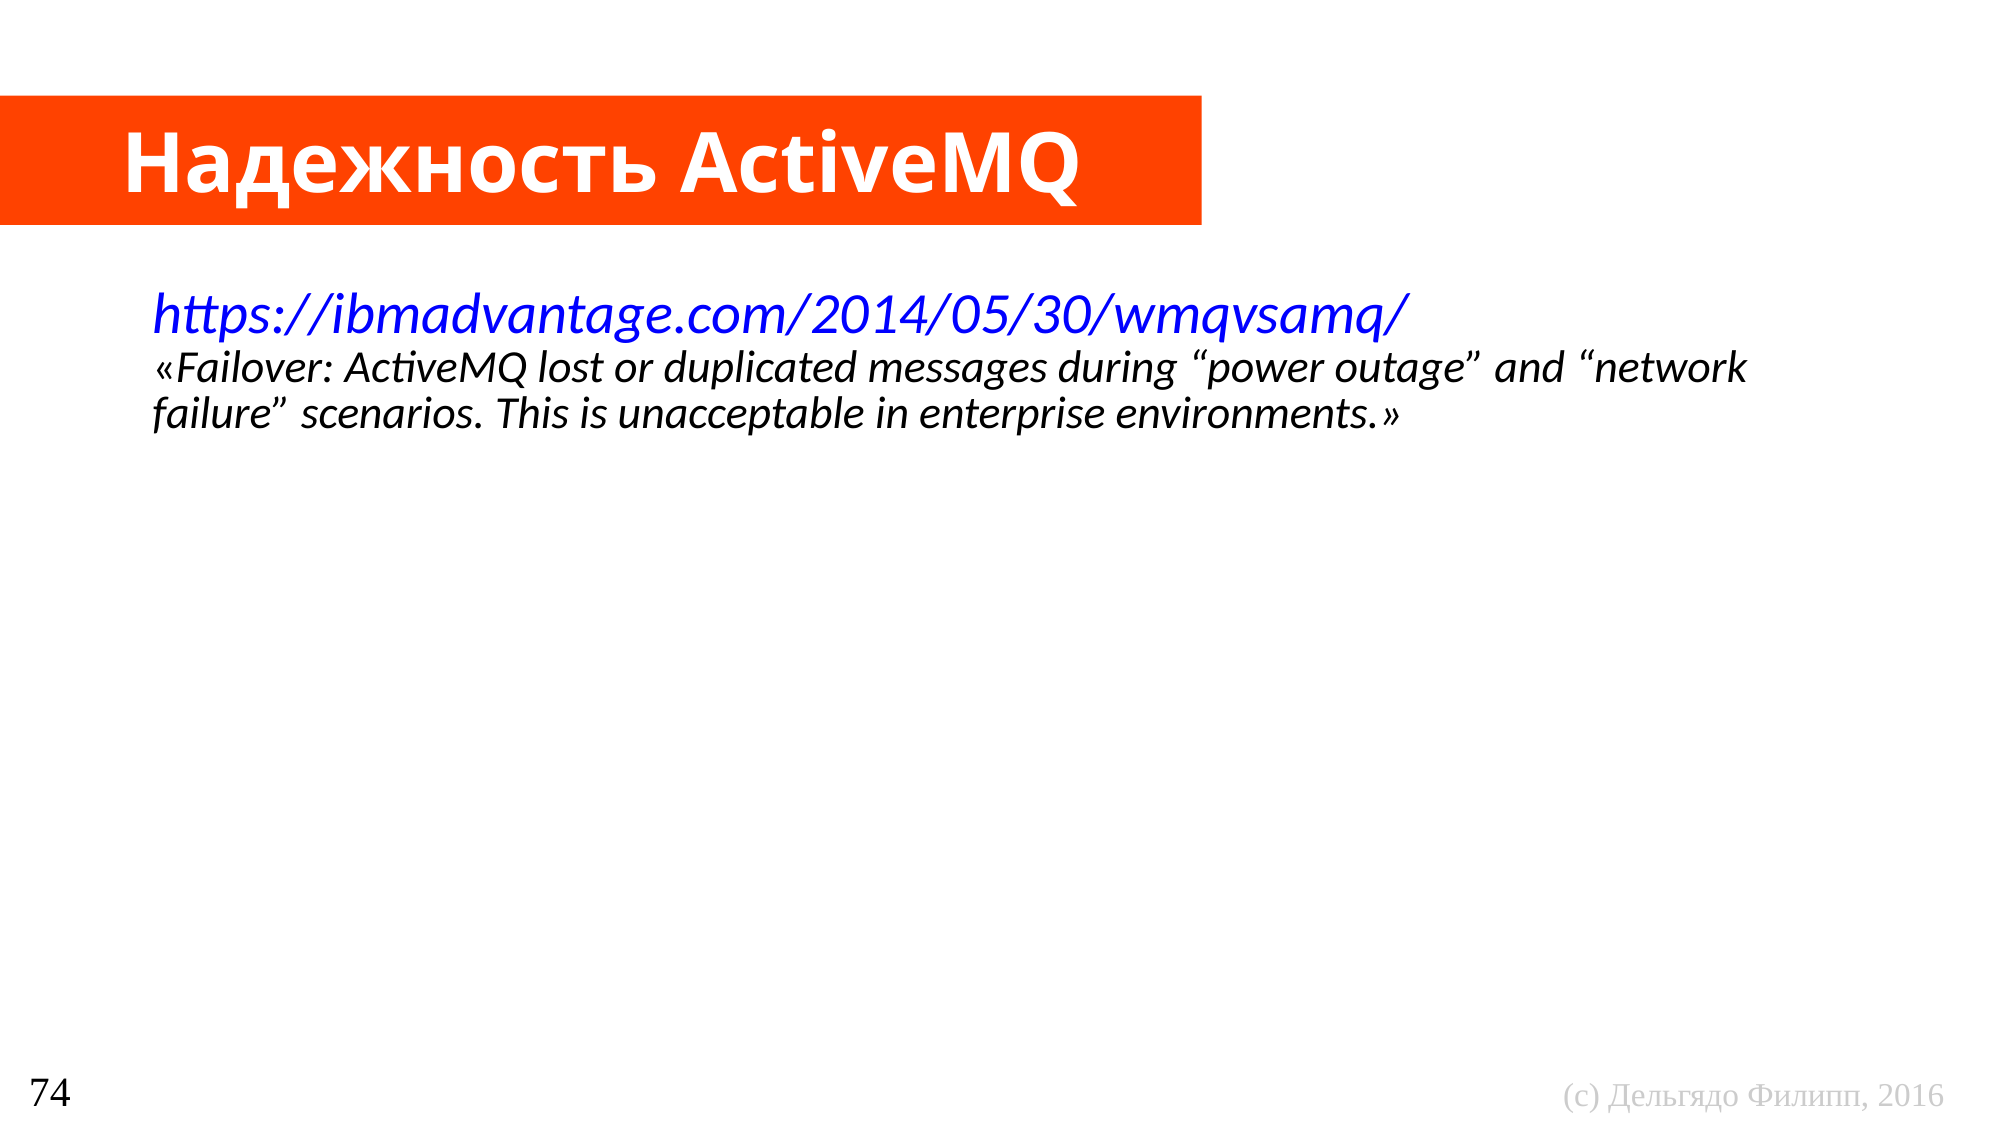

# Надежность ActiveMQ
https://ibmadvantage.com/2014/05/30/wmqvsamq/
«Failover: ActiveMQ lost or duplicated messages during “power outage” and “network failure” scenarios. This is unacceptable in enterprise environments.»
74
(c) Дельгядо Филипп, 2016